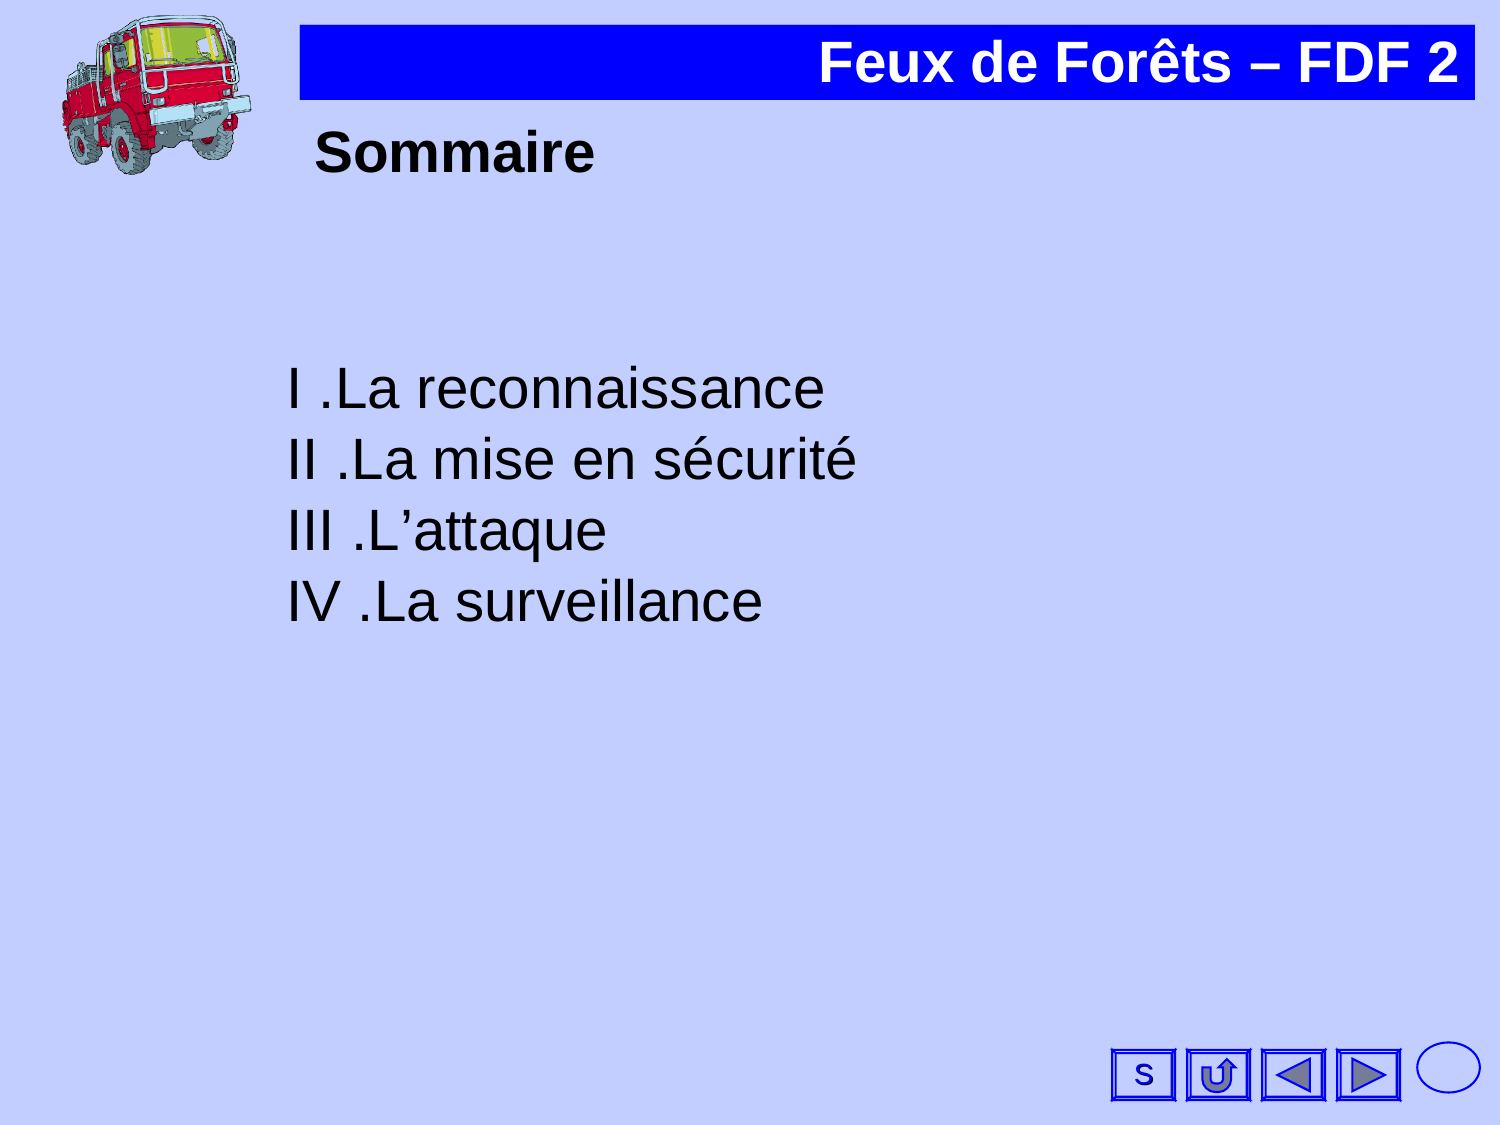

Feux de Forêts – FDF 2
Sommaire
# La reconnaissance
La mise en sécurité
L’attaque
La surveillance